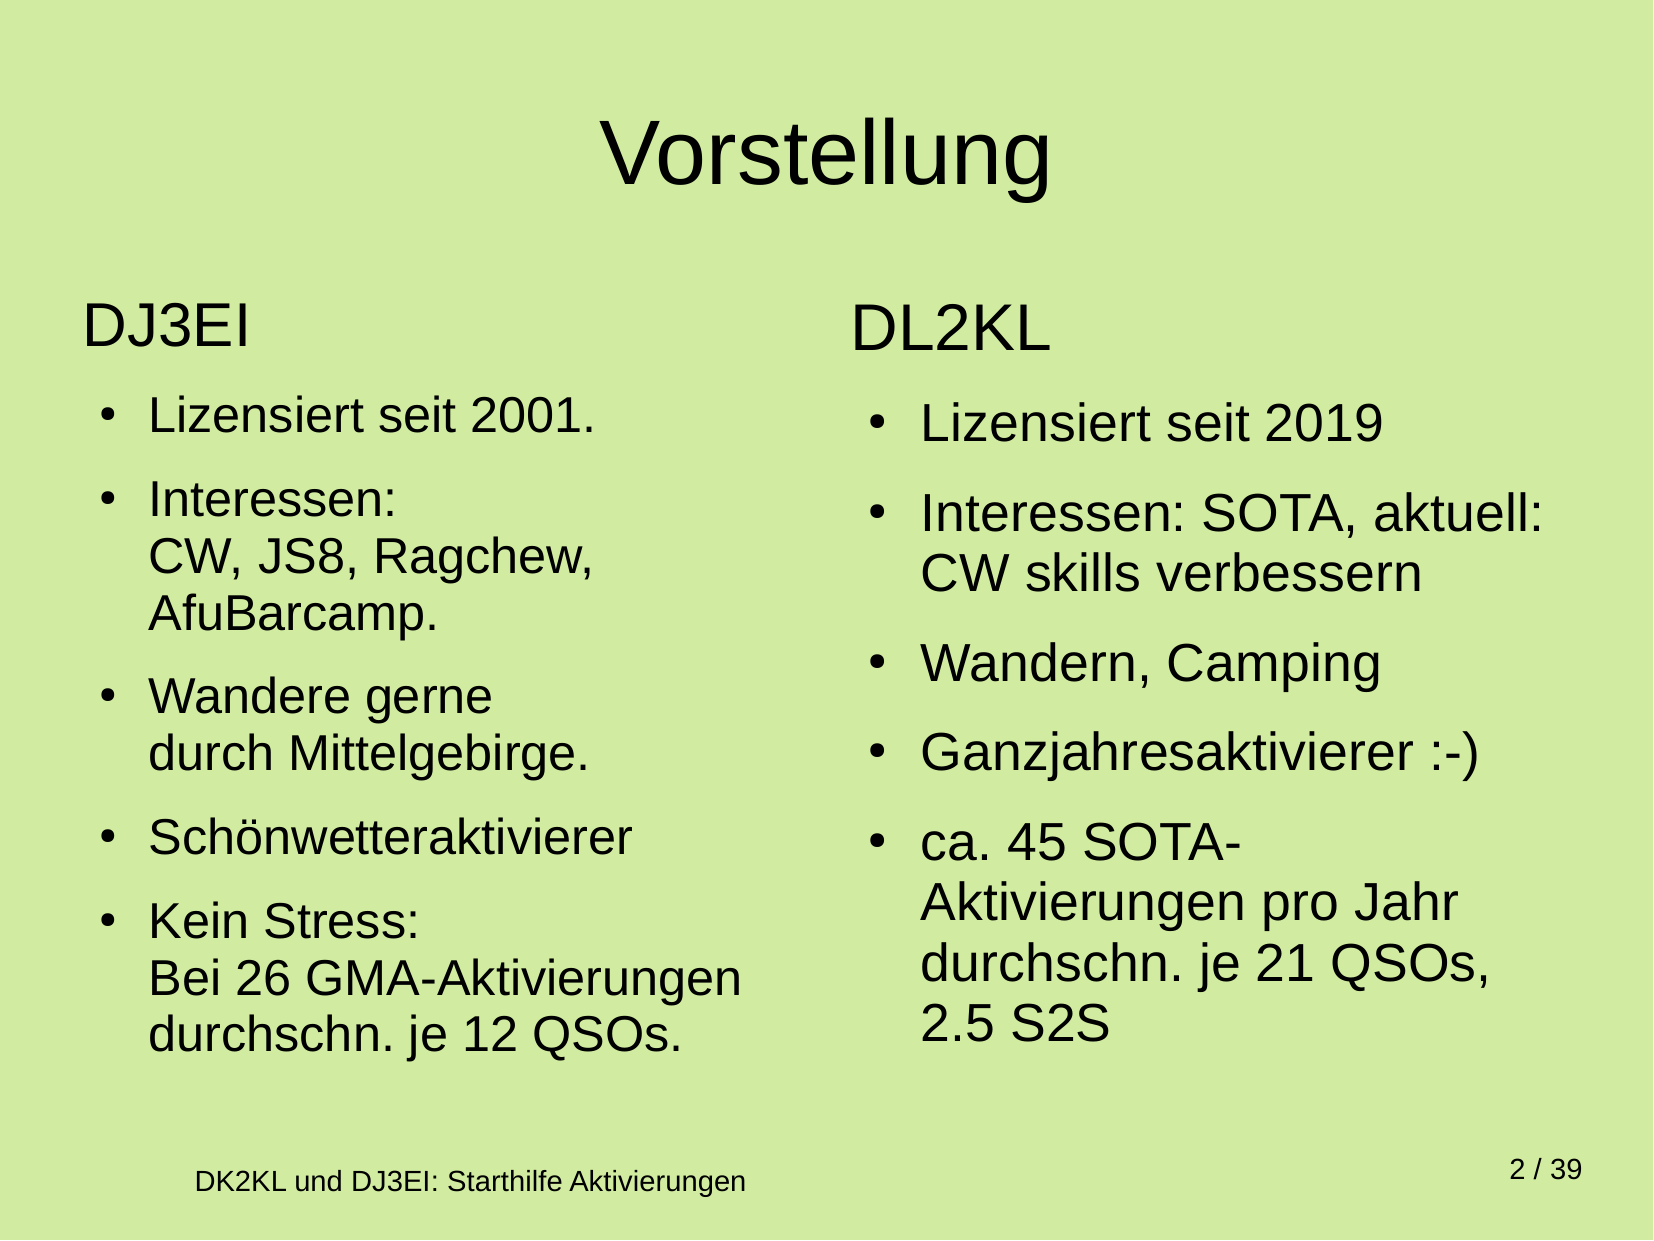

# Vorstellung
DJ3EI
Lizensiert seit 2001.
Interessen:
CW, JS8, Ragchew, AfuBarcamp.
Wandere gerne
durch Mittelgebirge.
Schönwetteraktivierer
Kein Stress:
Bei 26 GMA-Aktivierungen
durchschn. je 12 QSOs.
DL2KL
Lizensiert seit 2019
Interessen: SOTA, aktuell: CW skills verbessern
Wandern, Camping
Ganzjahresaktivierer :-)
ca. 45 SOTA-Aktivierungen pro Jahr
durchschn. je 21 QSOs, 2.5 S2S